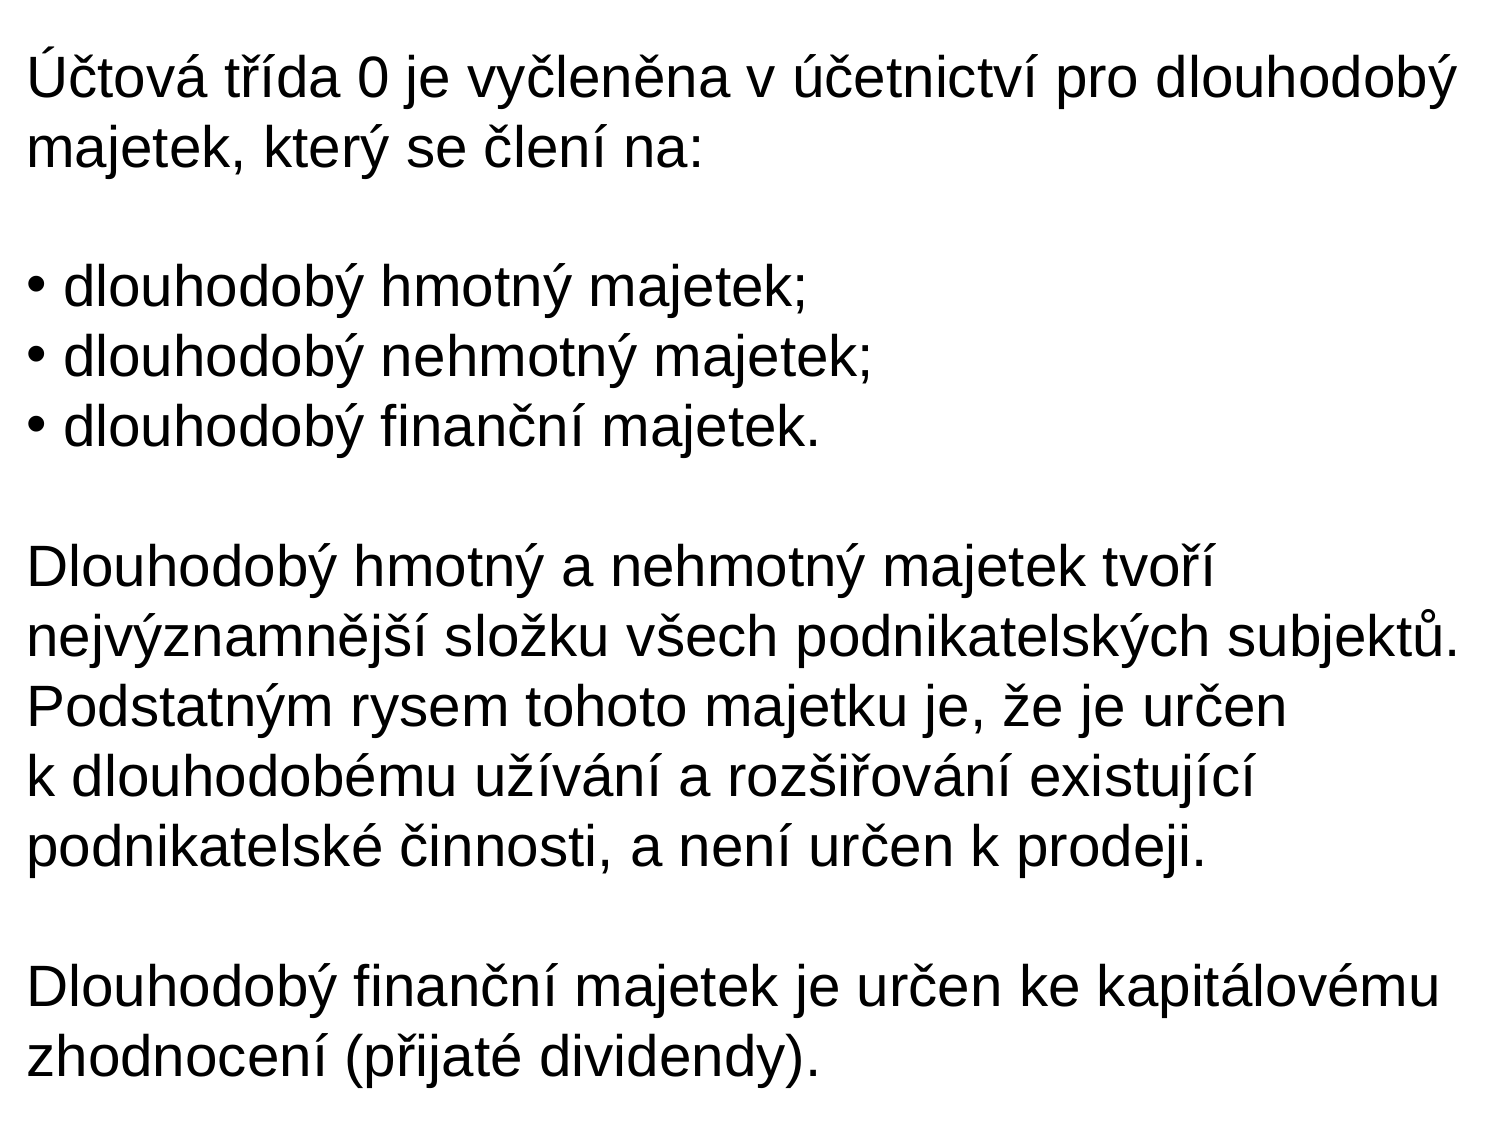

Účtová třída 0 je vyčleněna v účetnictví pro dlouhodobý majetek, který se člení na:
 dlouhodobý hmotný majetek;
 dlouhodobý nehmotný majetek;
 dlouhodobý finanční majetek.
Dlouhodobý hmotný a nehmotný majetek tvoří nejvýznamnější složku všech podnikatelských subjektů. Podstatným rysem tohoto majetku je, že je určen
k dlouhodobému užívání a rozšiřování existující podnikatelské činnosti, a není určen k prodeji.
Dlouhodobý finanční majetek je určen ke kapitálovému zhodnocení (přijaté dividendy).